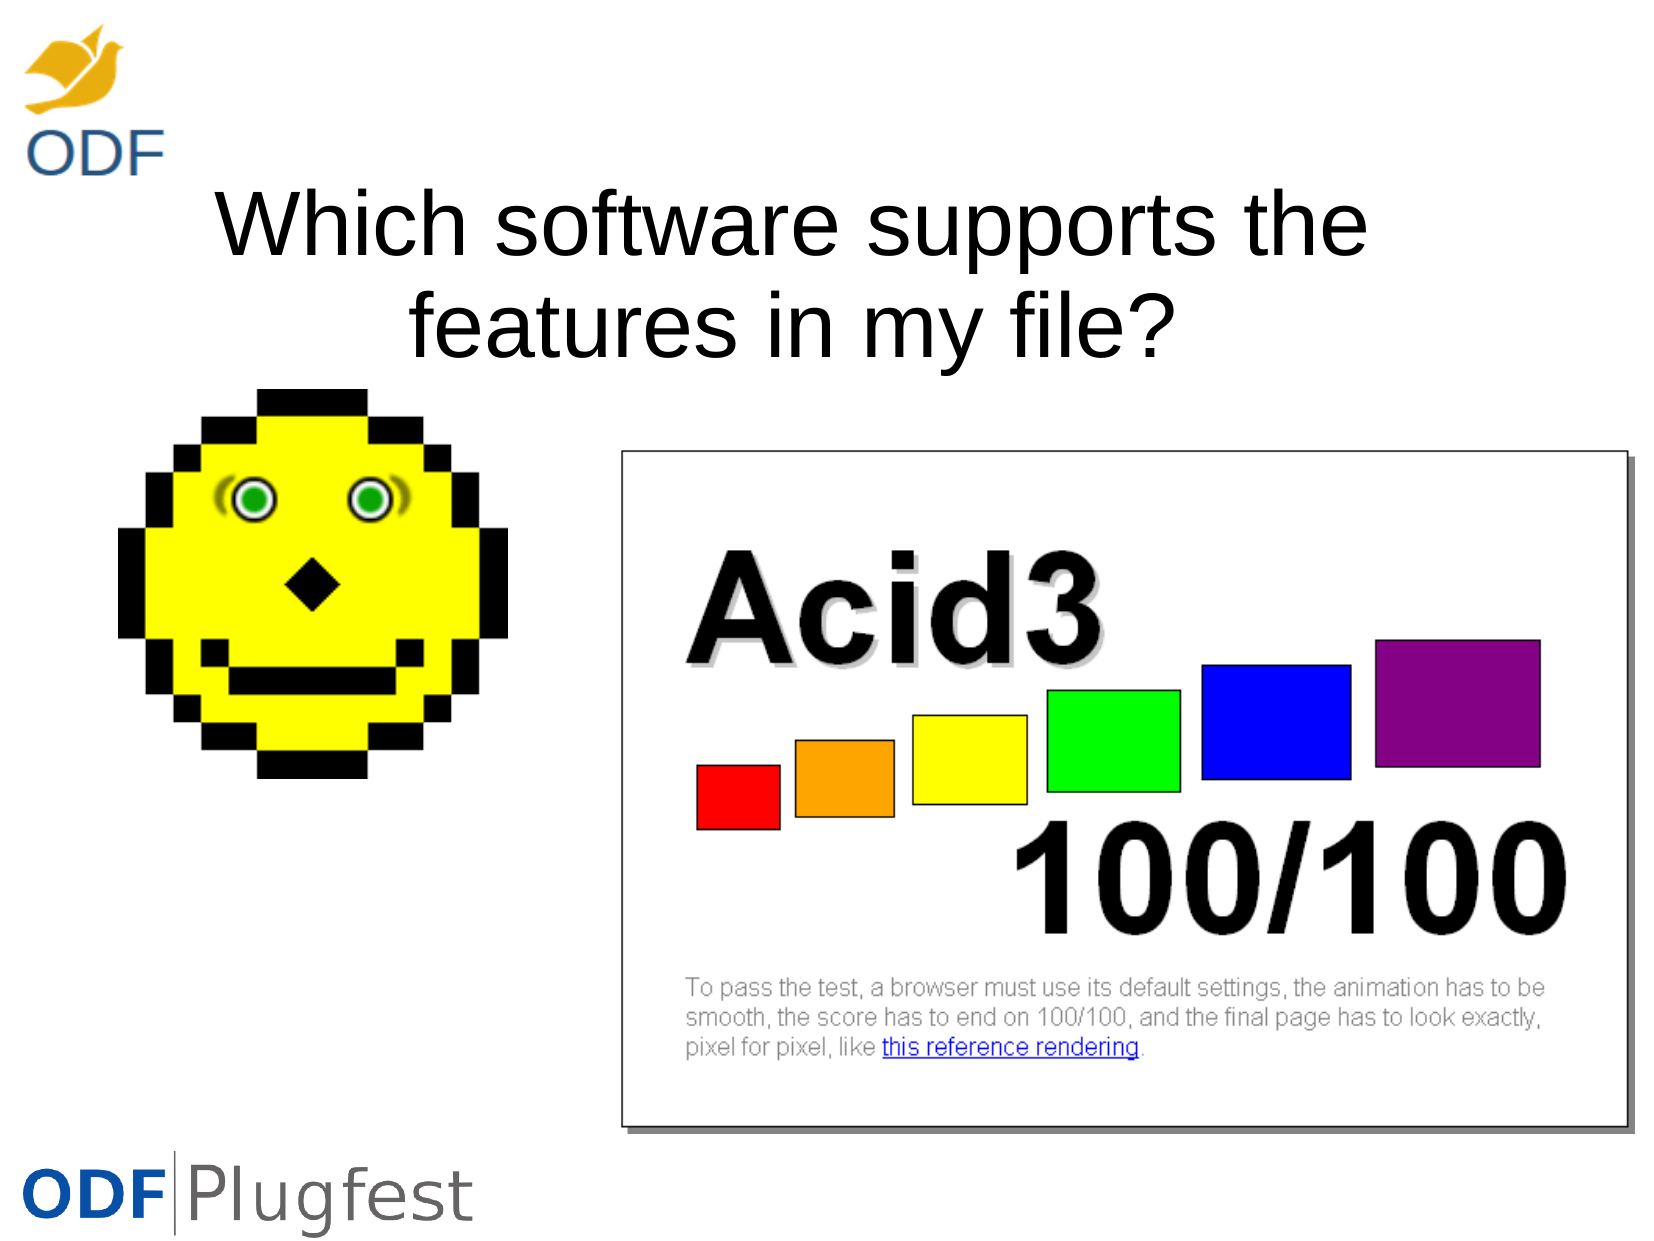

# Which software supports the features in my file?